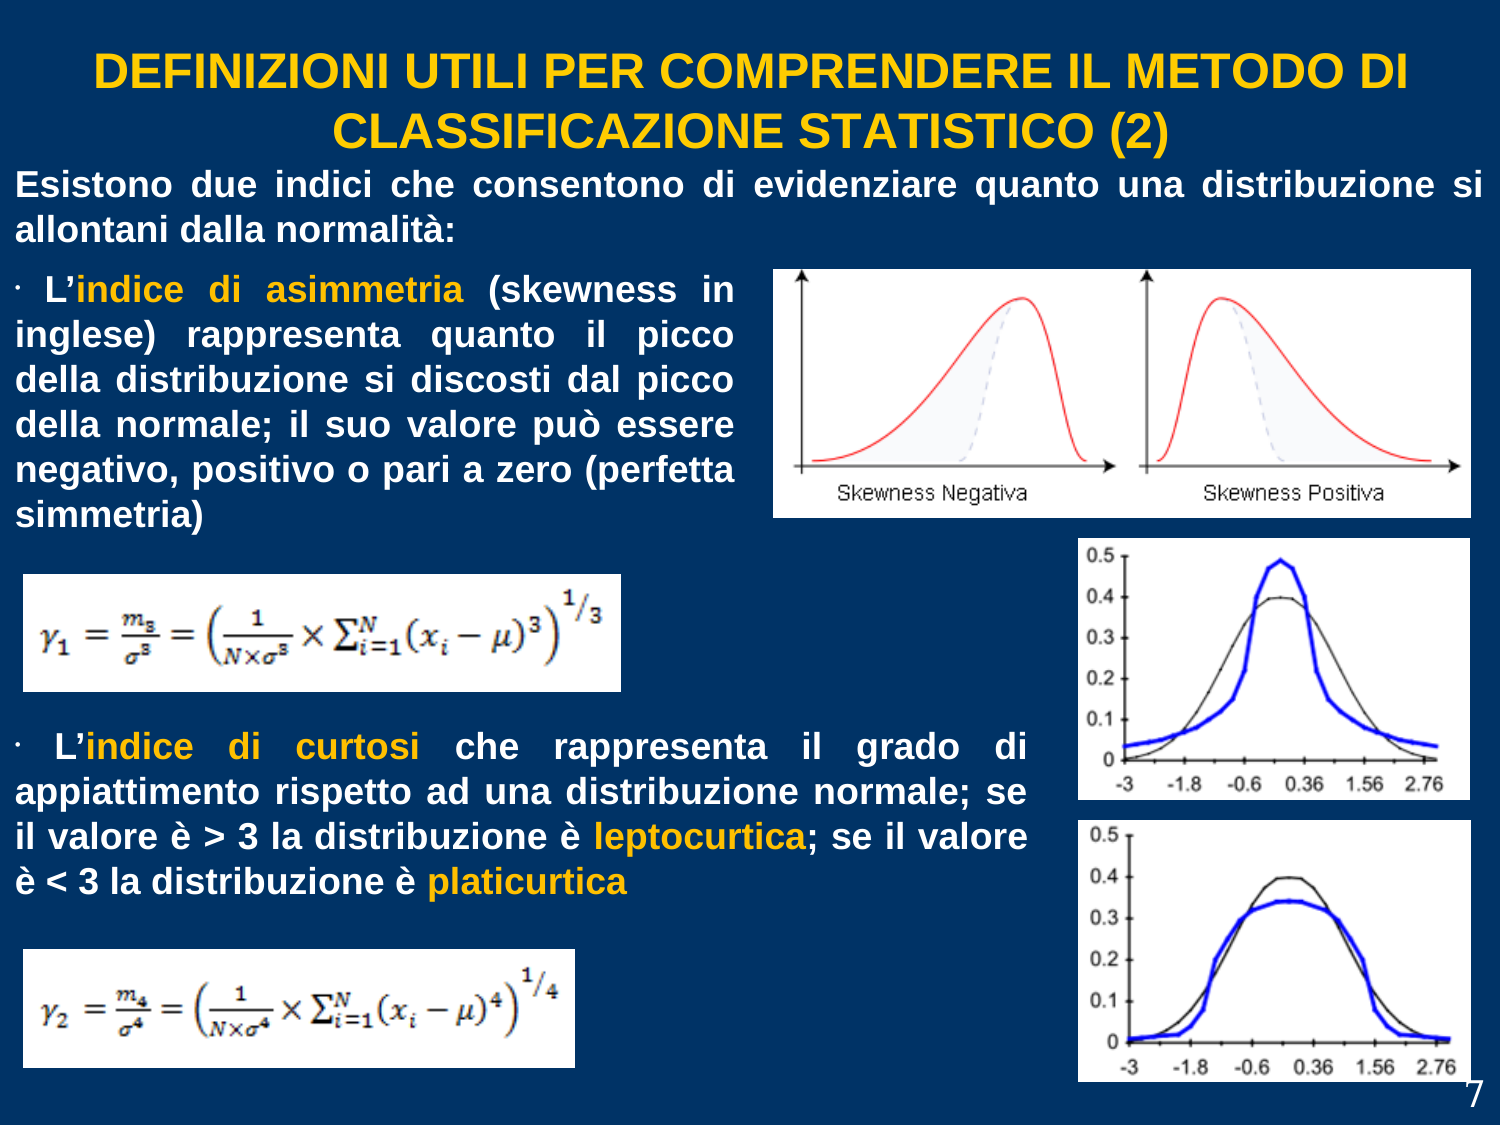

# DEFINIZIONI UTILI PER COMPRENDERE IL METODO DI CLASSIFICAZIONE STATISTICO (2)
Esistono due indici che consentono di evidenziare quanto una distribuzione si allontani dalla normalità:
 L’indice di asimmetria (skewness in inglese) rappresenta quanto il picco della distribuzione si discosti dal picco della normale; il suo valore può essere negativo, positivo o pari a zero (perfetta simmetria)
 L’indice di curtosi che rappresenta il grado di appiattimento rispetto ad una distribuzione normale; se il valore è > 3 la distribuzione è leptocurtica; se il valore è < 3 la distribuzione è platicurtica